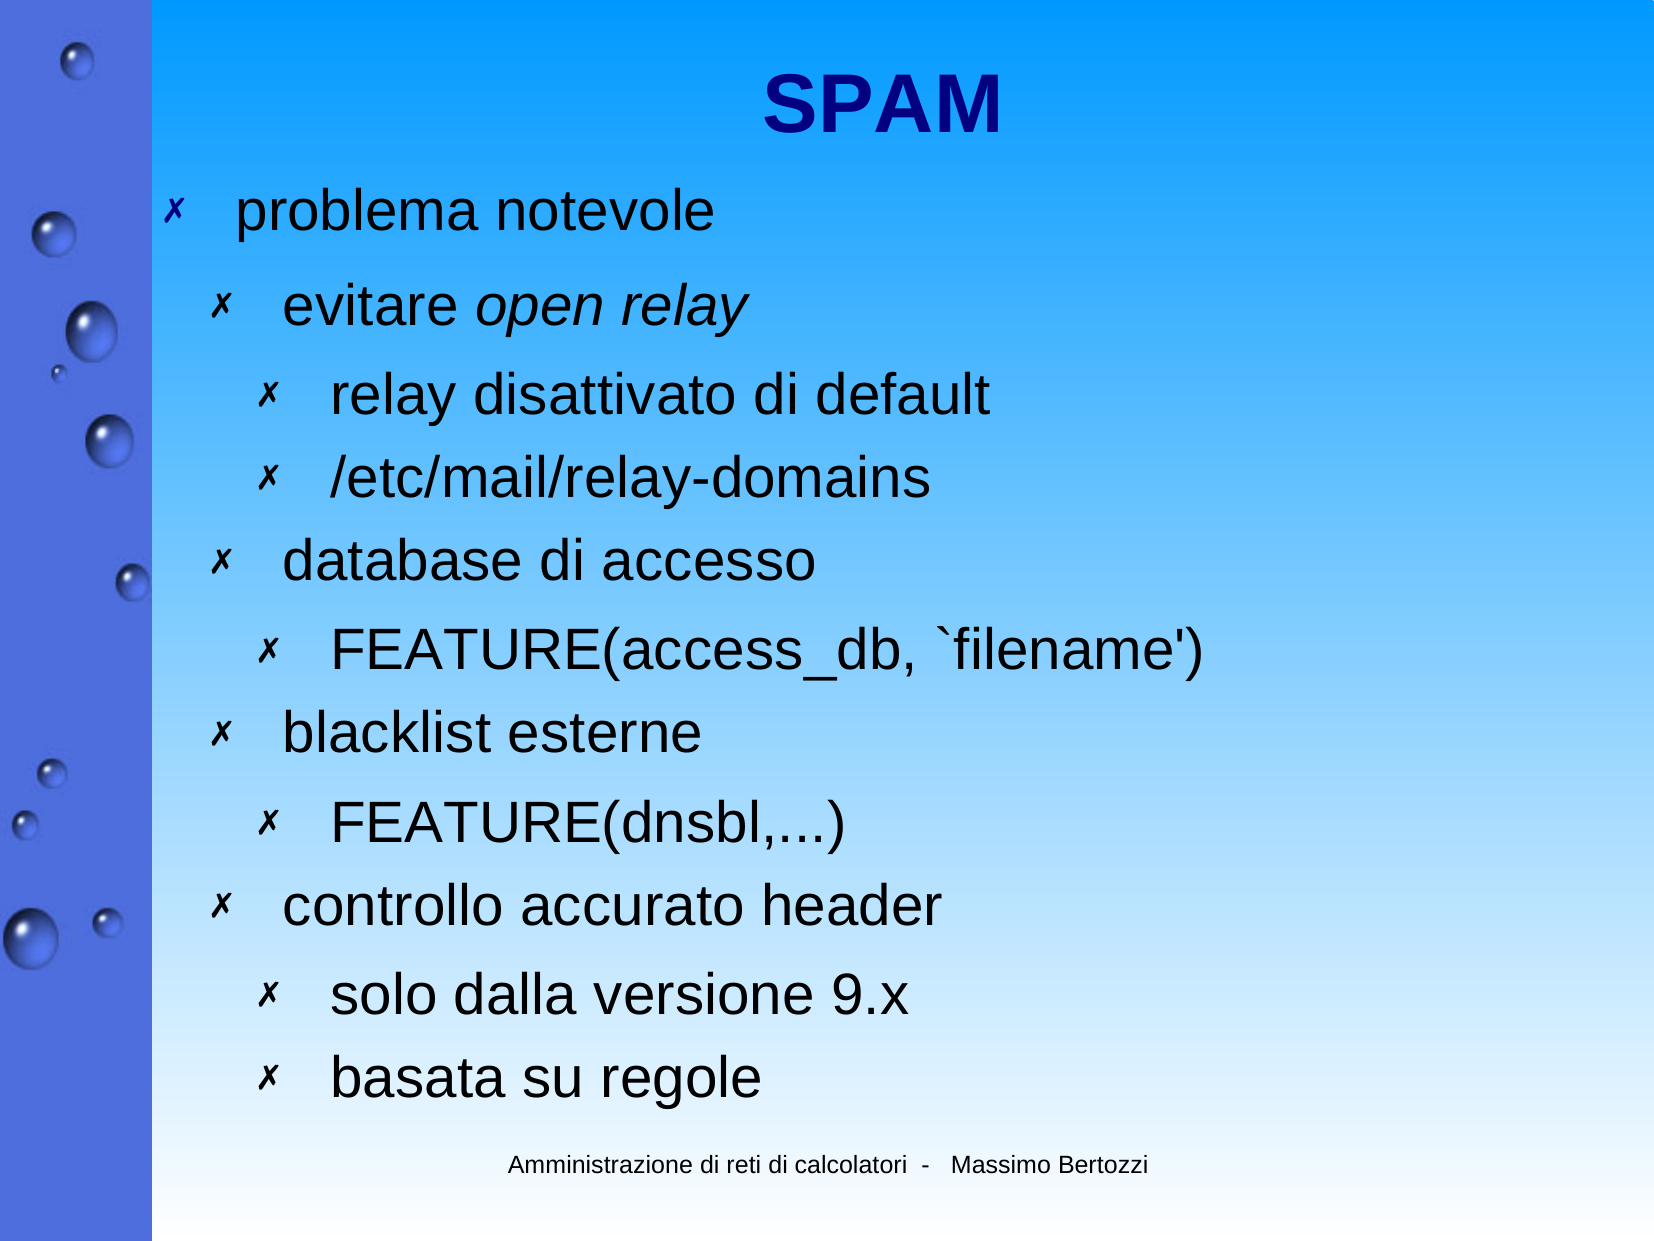

# SPAM
problema notevole
evitare open relay
relay disattivato di default
/etc/mail/relay-domains
database di accesso
FEATURE(access_db, `filename')
blacklist esterne
FEATURE(dnsbl,...)
controllo accurato header
solo dalla versione 9.x
basata su regole